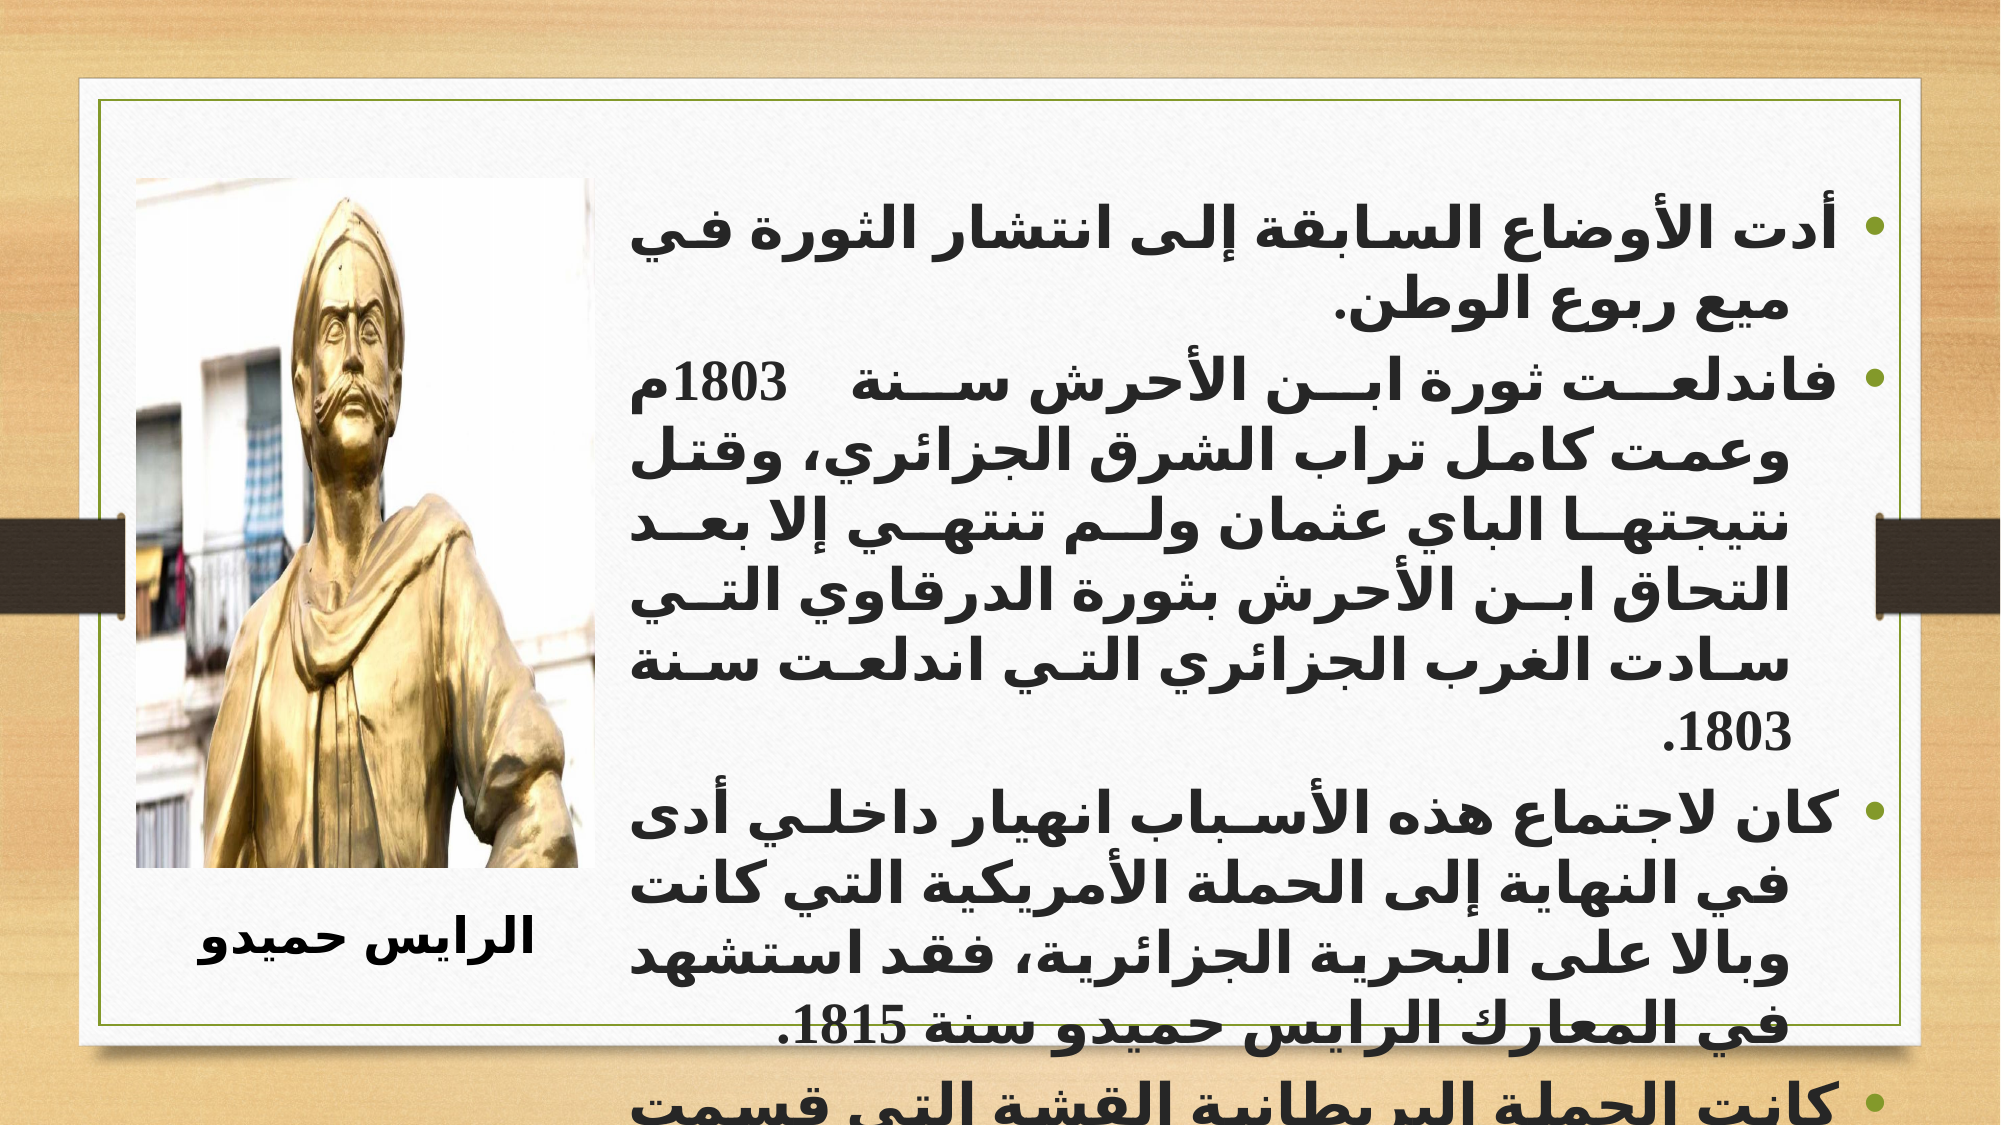

أدت الأوضاع السابقة إلى انتشار الثورة في ميع ربوع الوطن.
فاندلعت ثورة ابن الأحرش سنة 1803م وعمت كامل تراب الشرق الجزائري، وقتل نتيجتها الباي عثمان ولم تنتهي إلا بعد التحاق ابن الأحرش بثورة الدرقاوي التي سادت الغرب الجزائري التي اندلعت سنة 1803.
كان لاجتماع هذه الأسباب انهيار داخلي أدى في النهاية إلى الحملة الأمريكية التي كانت وبالا على البحرية الجزائرية، فقد استشهد في المعارك الرايس حميدو سنة 1815.
كانت الحملة البريطانية القشة التي قسمت ظهر البعير، حيث أطلق البريطانيون خمسمائة طن من المتفجرات على مدينة الجزائر أدت في النهاية إلى استسلام الداي وقبوله للشروط البريطانية المذلّة.
الرايس حميدو